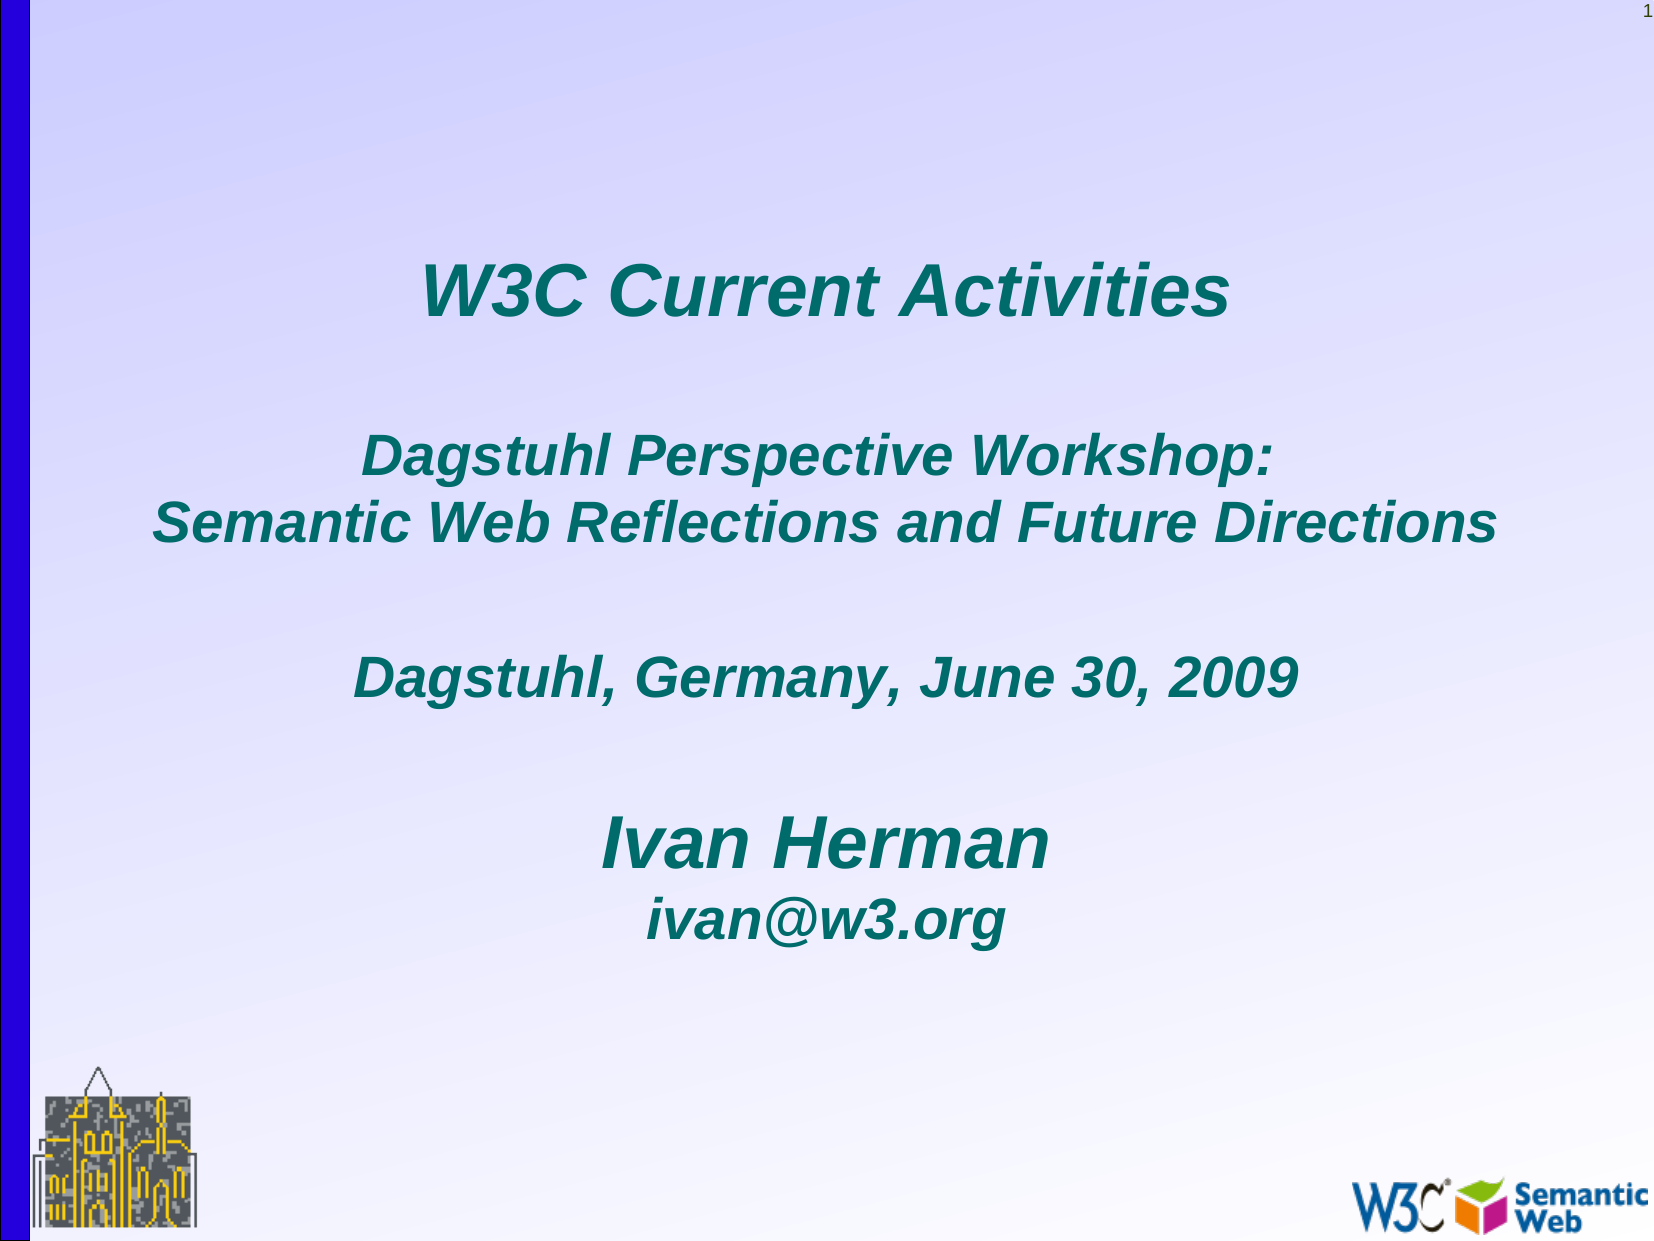

# W3C Current Activities Dagstuhl Perspective Workshop: Semantic Web Reflections and Future Directions Dagstuhl, Germany, June 30, 2009 Ivan Herman ivan@w3.org